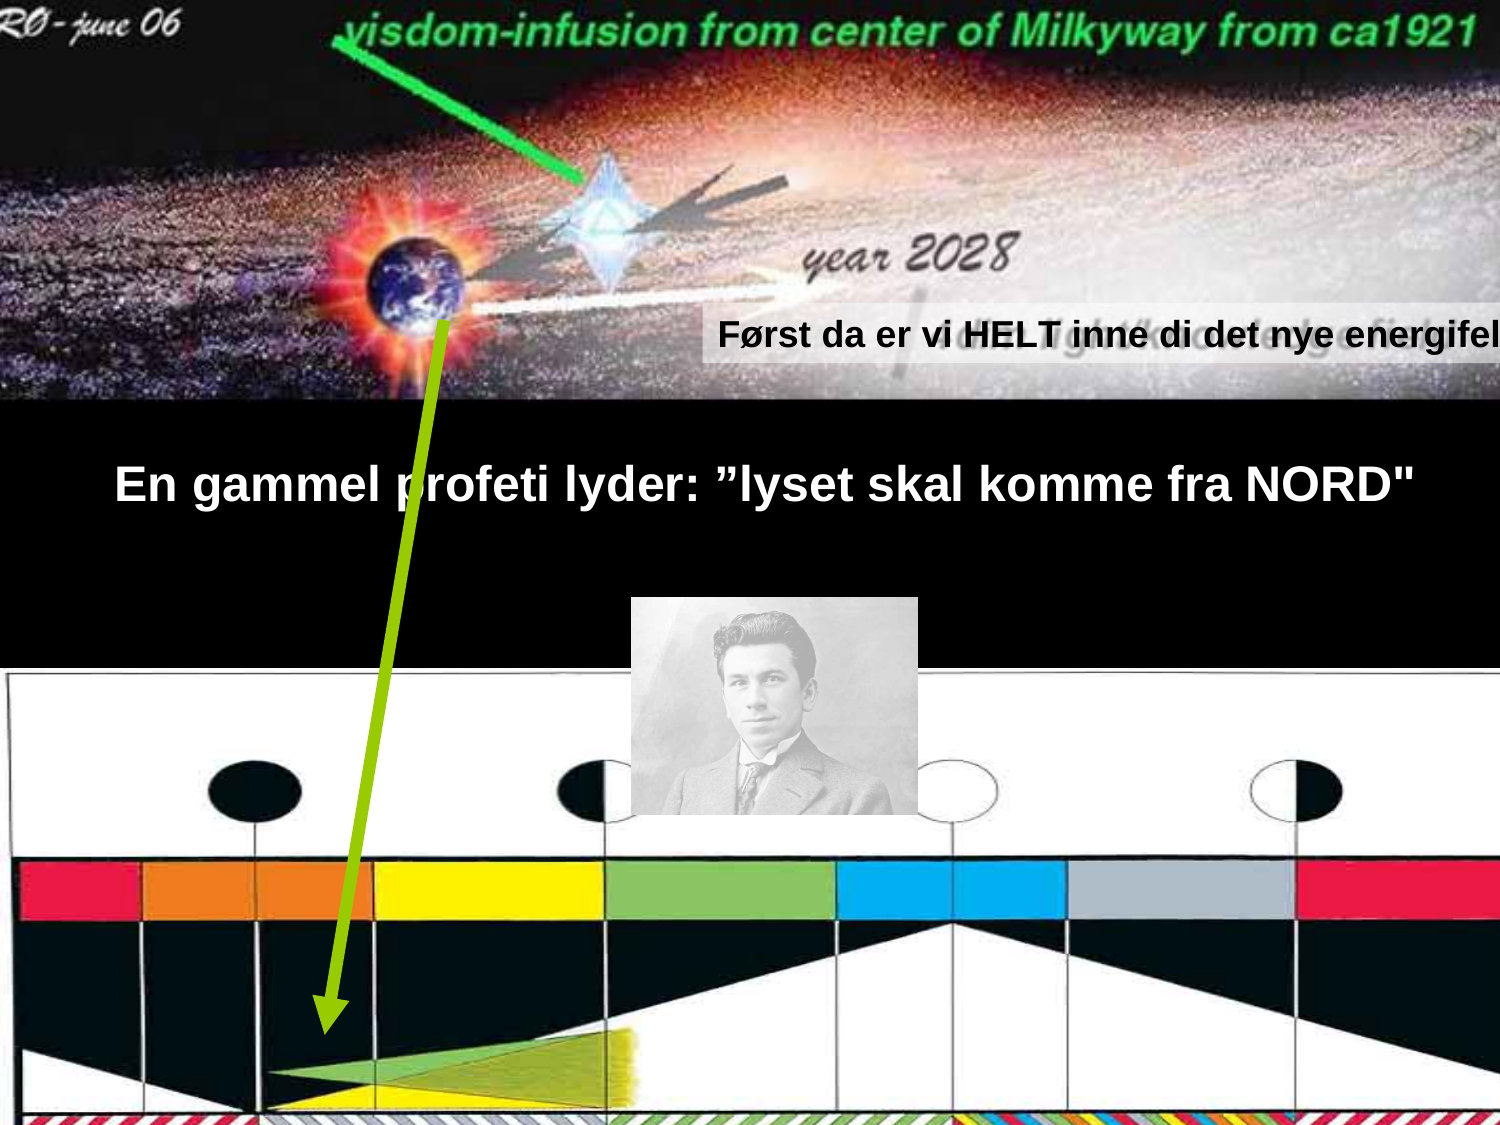

Først da er vi HELT inne di det nye energifelt
En gammel profeti lyder: ”lyset skal komme fra NORD"